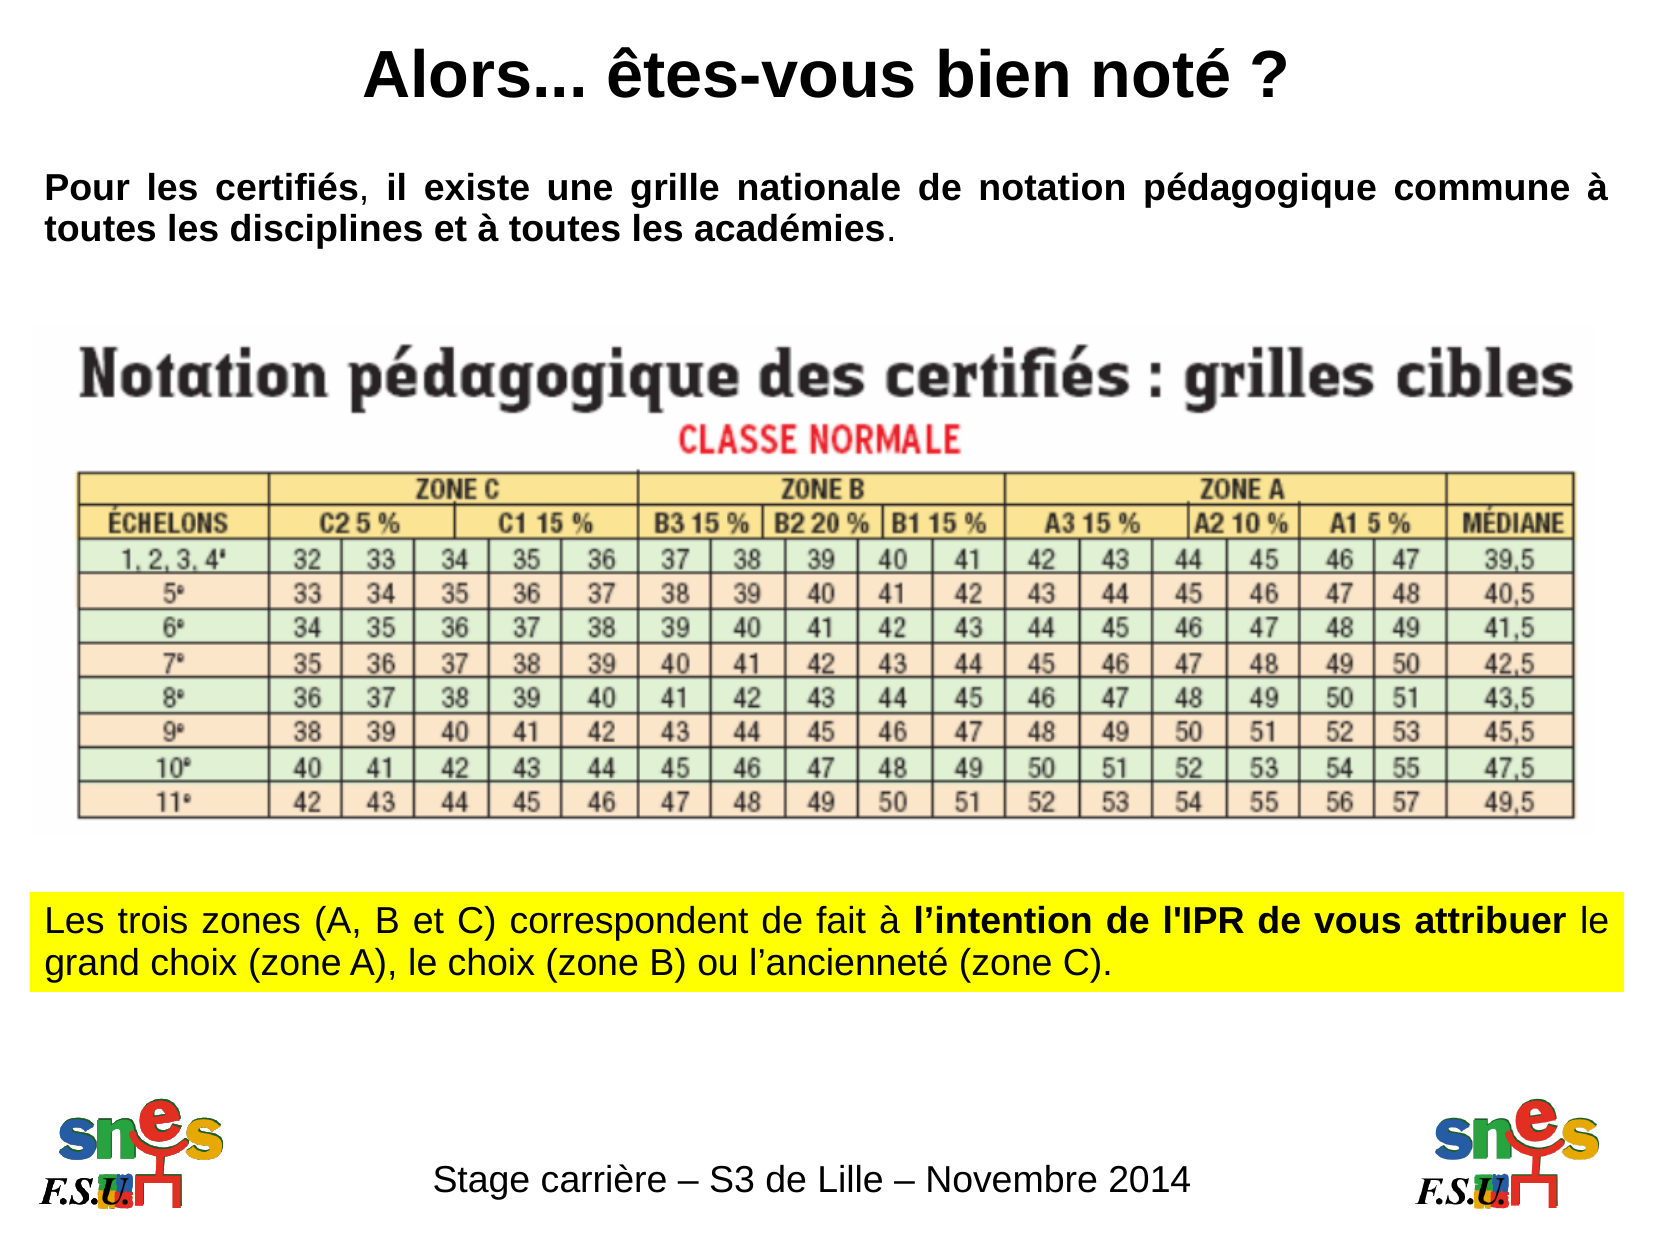

Alors... êtes-vous bien noté ?
Pour les certifiés, il existe une grille nationale de notation pédagogique commune à toutes les disciplines et à toutes les académies.
Les trois zones (A, B et C) correspondent de fait à l’intention de l'IPR de vous attribuer le grand choix (zone A), le choix (zone B) ou l’ancienneté (zone C).
Stage carrière – S3 de Lille – Novembre 2014